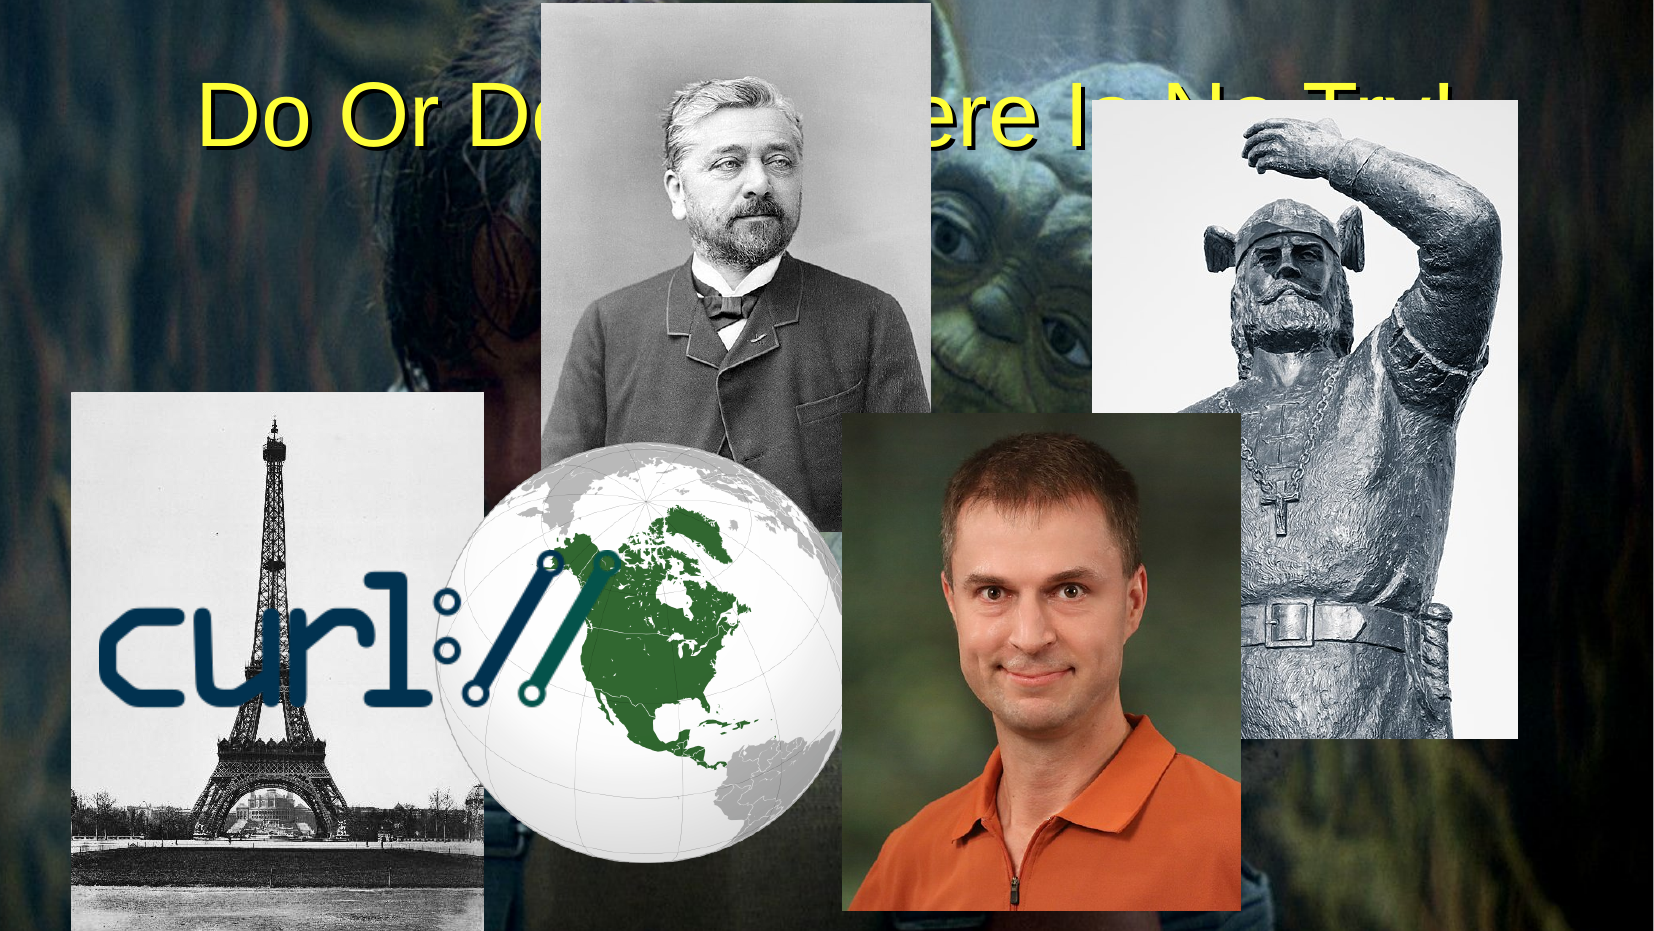

# Do Or Do Not. There Is No Try!